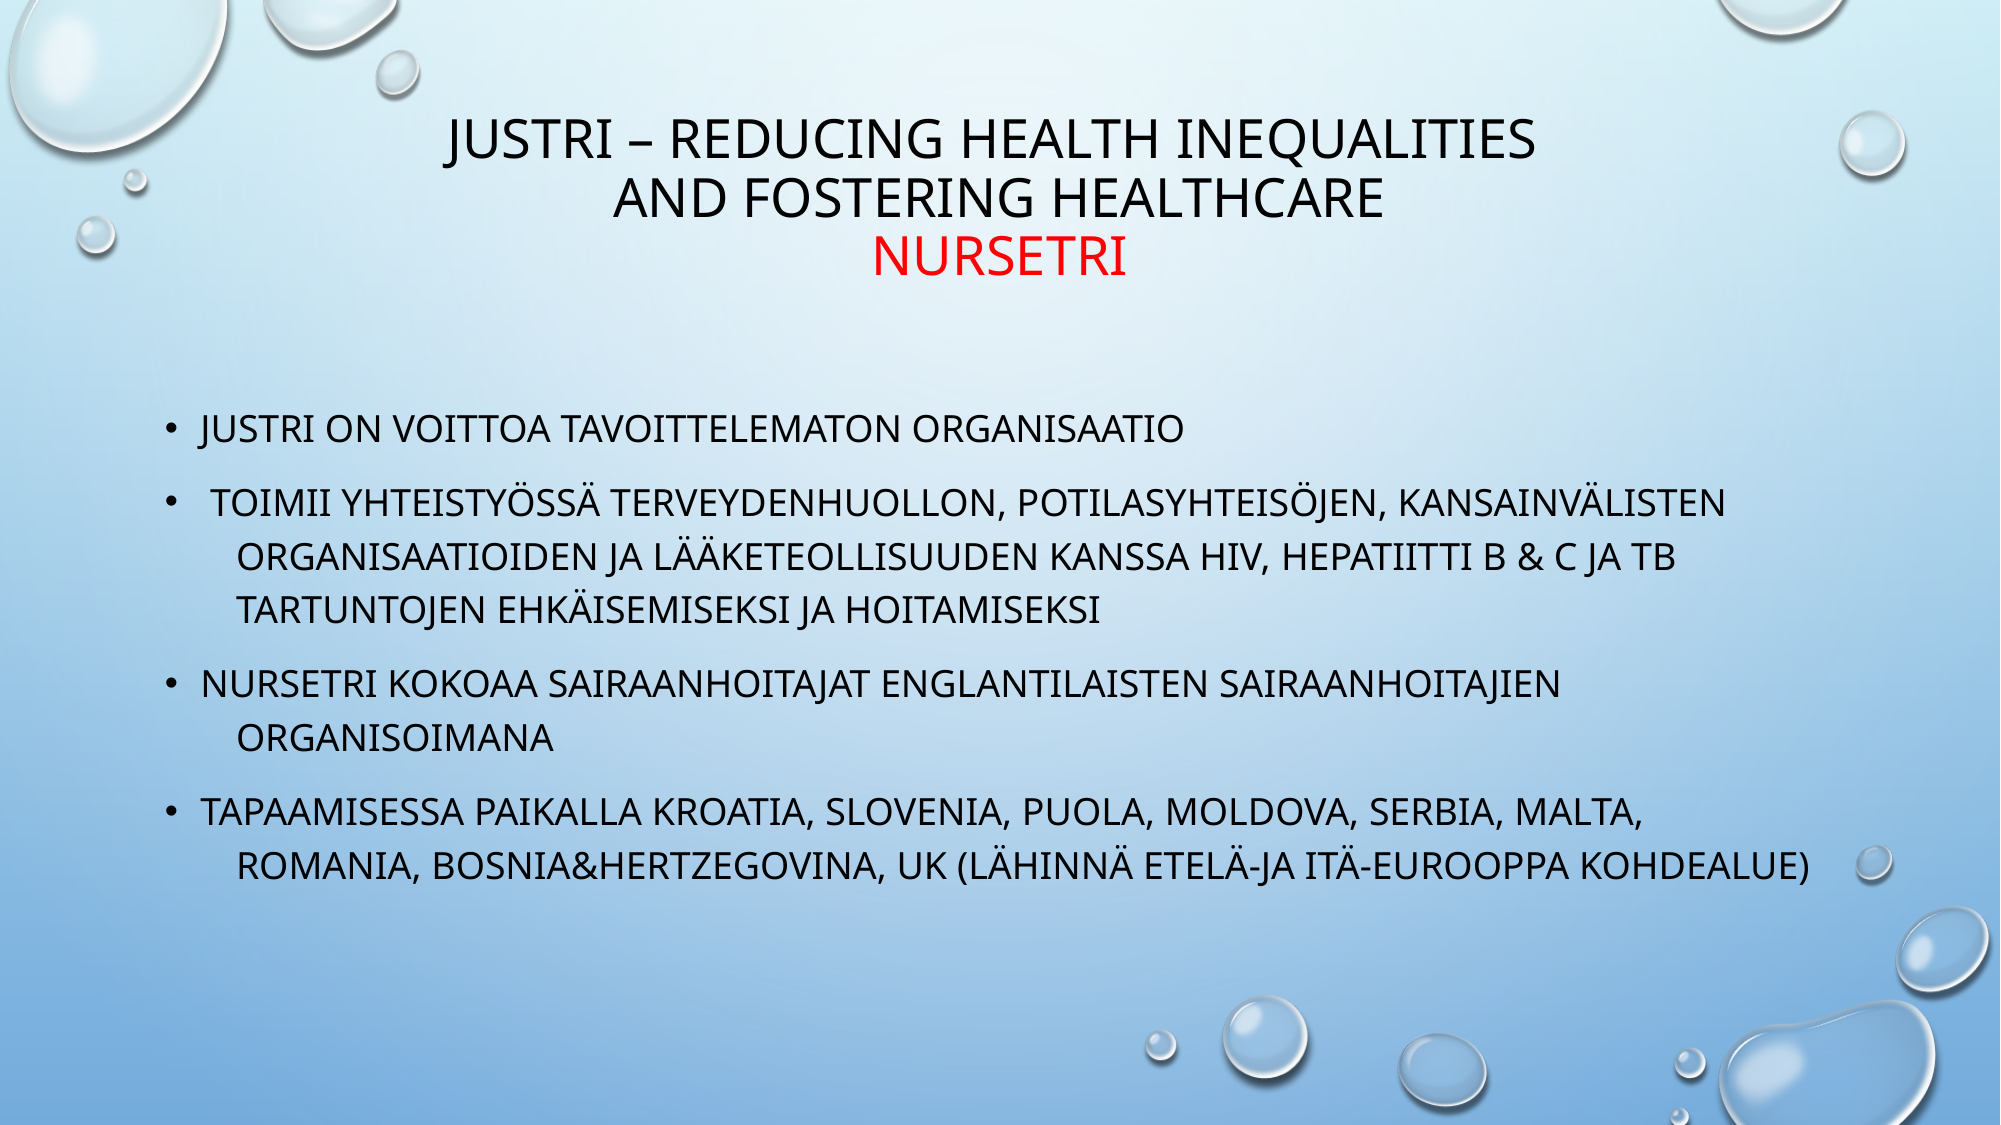

# Justri – Reducing Health Inequalities and Fostering Healthcare Nursetri
JUSTRI on voittoa tavoittelematon organisaatio
 toimii yhteistyössä terveydenhuollon, potilasyhteisöjen, kansainvälisten organisaatioiden ja lääketeollisuuden kanssa HIV, Hepatiitti B & C ja TB tartuntojen ehkäisemiseksi ja hoitamiseksi
NURsetri kokoaa sairaanhoitajat Englantilaisten sairaanhoitajien organisoimana
Tapaamisessa paikalla Kroatia, Slovenia, Puola, Moldova, Serbia, Malta, Romania, Bosnia&hertzegovina, UK (lähinnä etelä-ja itä-eurooppa kohdealue)